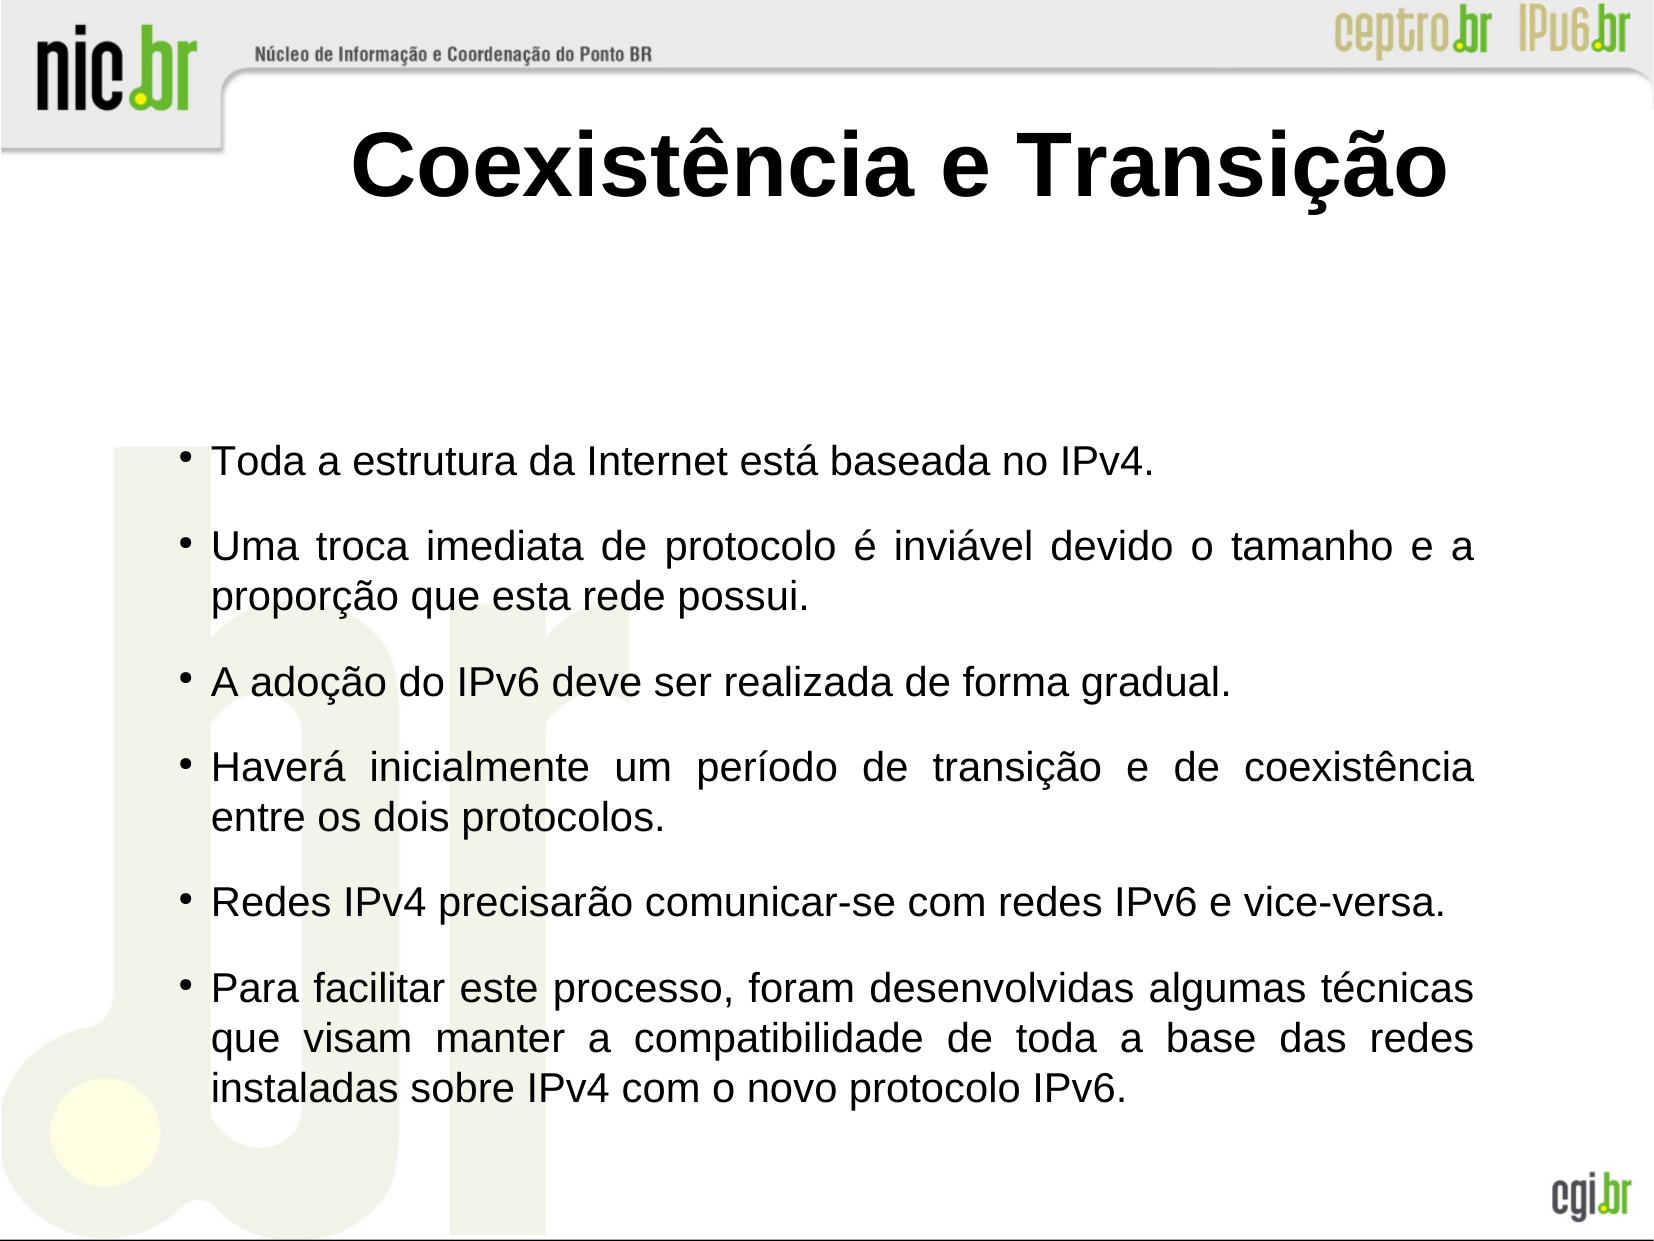

Coexistência e Transição
Toda a estrutura da Internet está baseada no IPv4.
Uma troca imediata de protocolo é inviável devido o tamanho e a proporção que esta rede possui.
A adoção do IPv6 deve ser realizada de forma gradual.
Haverá inicialmente um período de transição e de coexistência entre os dois protocolos.
Redes IPv4 precisarão comunicar-se com redes IPv6 e vice-versa.
Para facilitar este processo, foram desenvolvidas algumas técnicas que visam manter a compatibilidade de toda a base das redes instaladas sobre IPv4 com o novo protocolo IPv6.